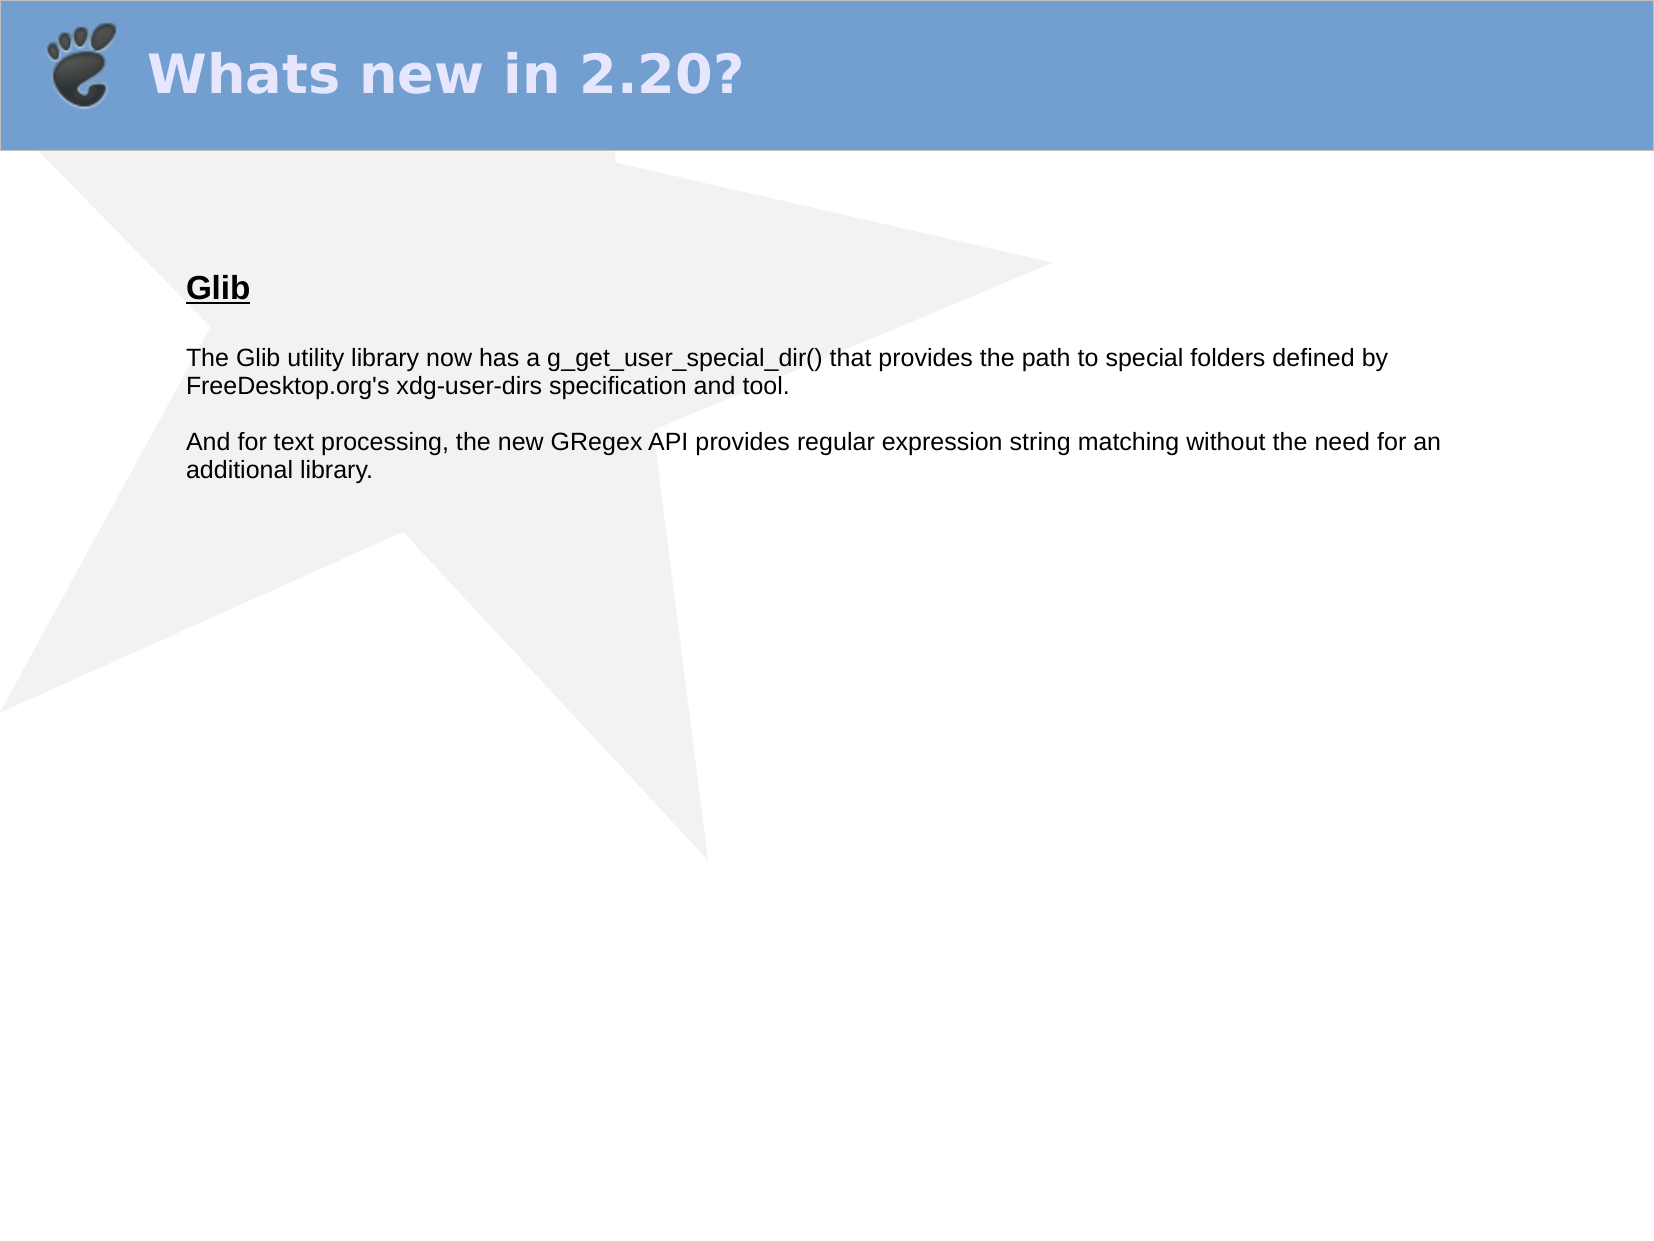

Whats new in 2.20?
#
Glib
The Glib utility library now has a g_get_user_special_dir() that provides the path to special folders defined by FreeDesktop.org's xdg-user-dirs specification and tool.
And for text processing, the new GRegex API provides regular expression string matching without the need for an additional library.